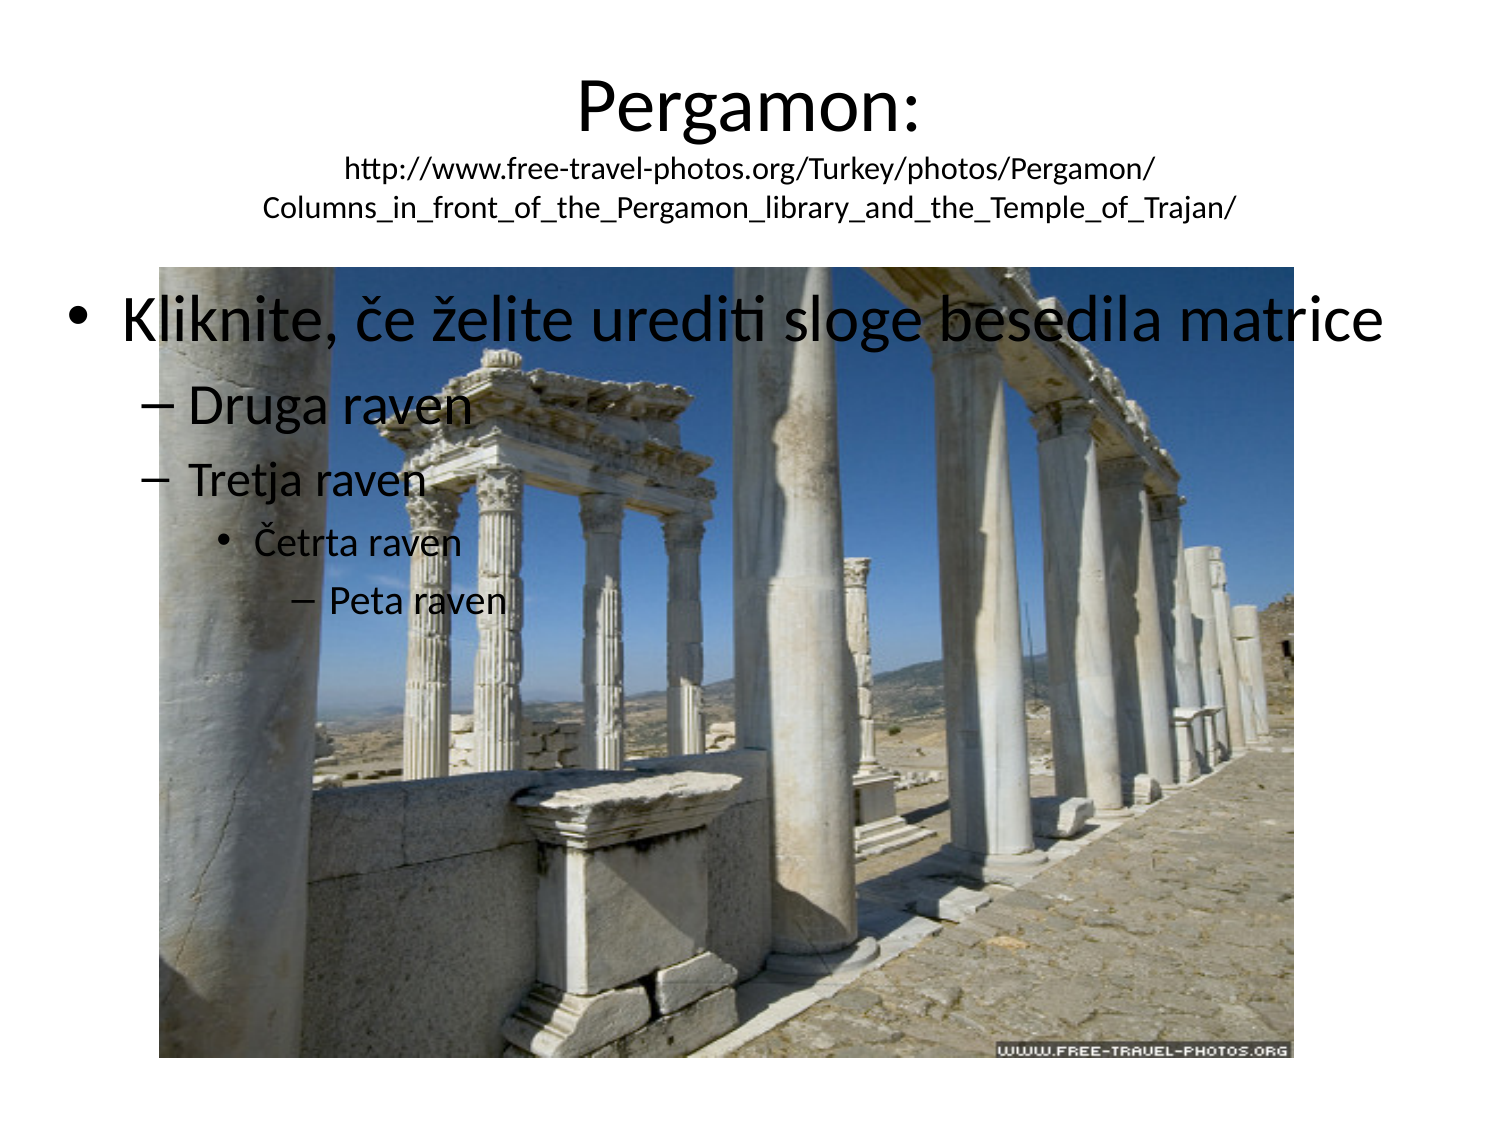

# Pergamon: http://www.free-travel-photos.org/Turkey/photos/Pergamon/Columns_in_front_of_the_Pergamon_library_and_the_Temple_of_Trajan/
Kliknite, če želite urediti sloge besedila matrice
Druga raven
Tretja raven
Četrta raven
Peta raven